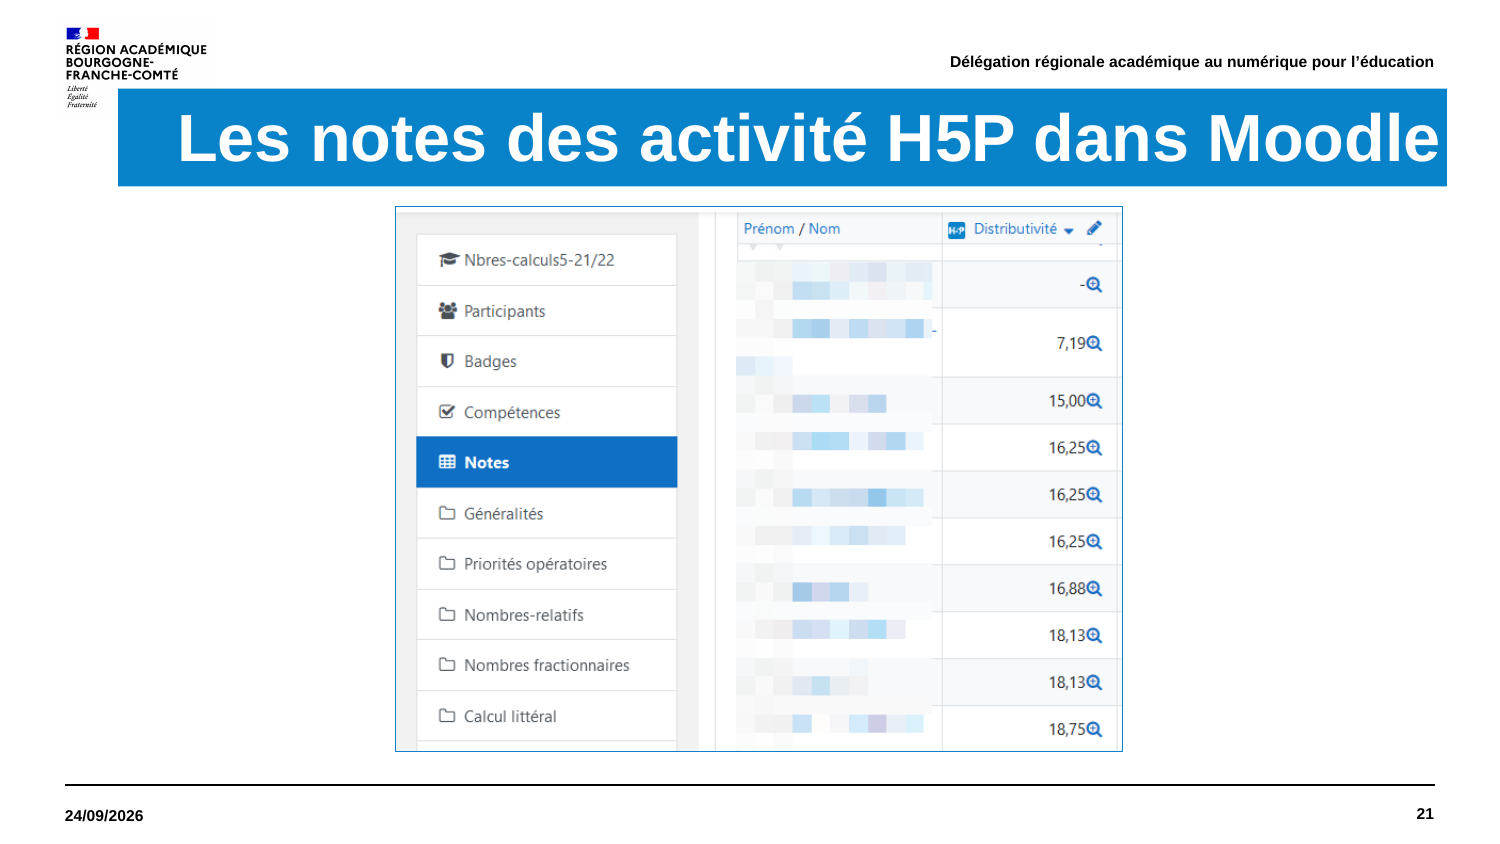

Délégation régionale académique au numérique pour l’éducation
Les notes des activité H5P dans Moodle